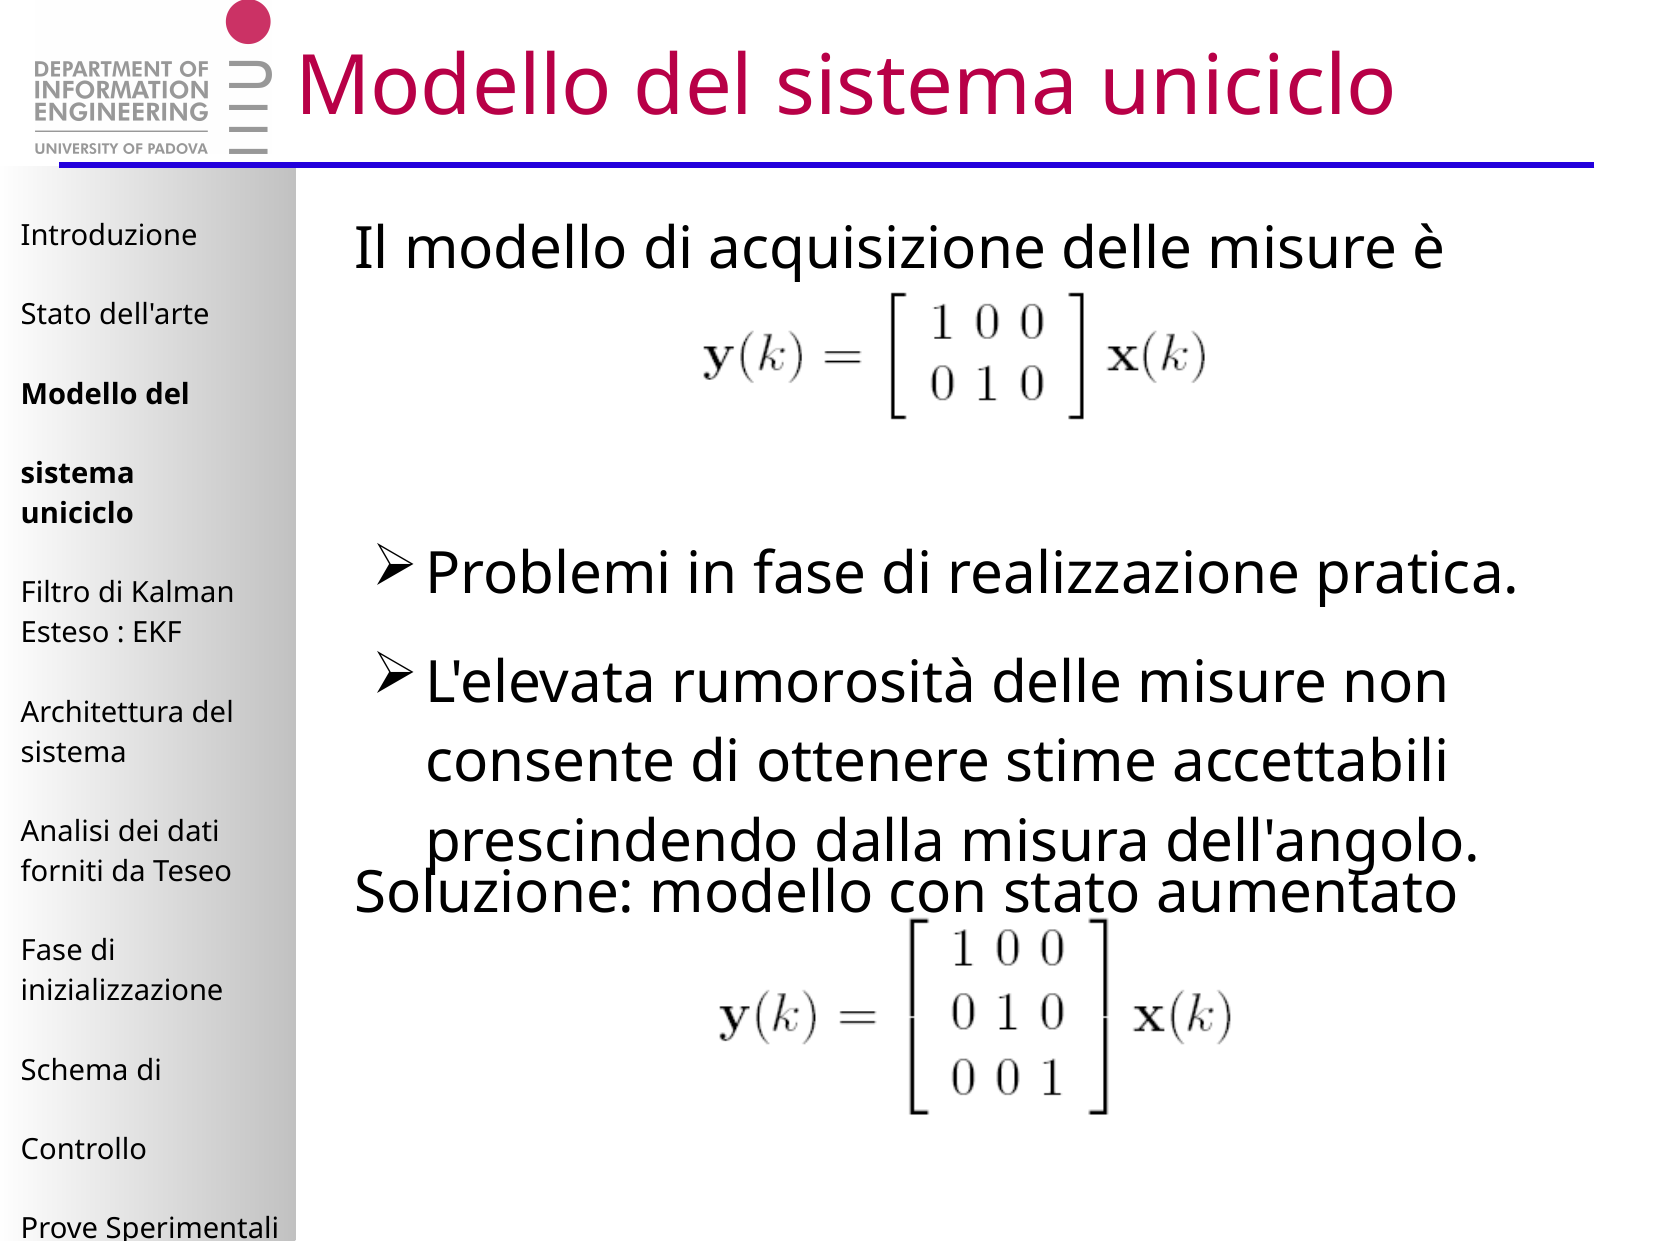

Modello del sistema uniciclo
Introduzione
Stato dell'arte
Modello del sistema
uniciclo
Filtro di Kalman
Esteso : EKF
Architettura del
sistema
Analisi dei dati
forniti da Teseo
Fase di
inizializzazione
Schema di Controllo
Prove Sperimentali
Conclusioni
Sviluppi futuri
Il modello di acquisizione delle misure è
# Problemi in fase di realizzazione pratica.
L'elevata rumorosità delle misure non consente di ottenere stime accettabili prescindendo dalla misura dell'angolo.
Soluzione: modello con stato aumentato